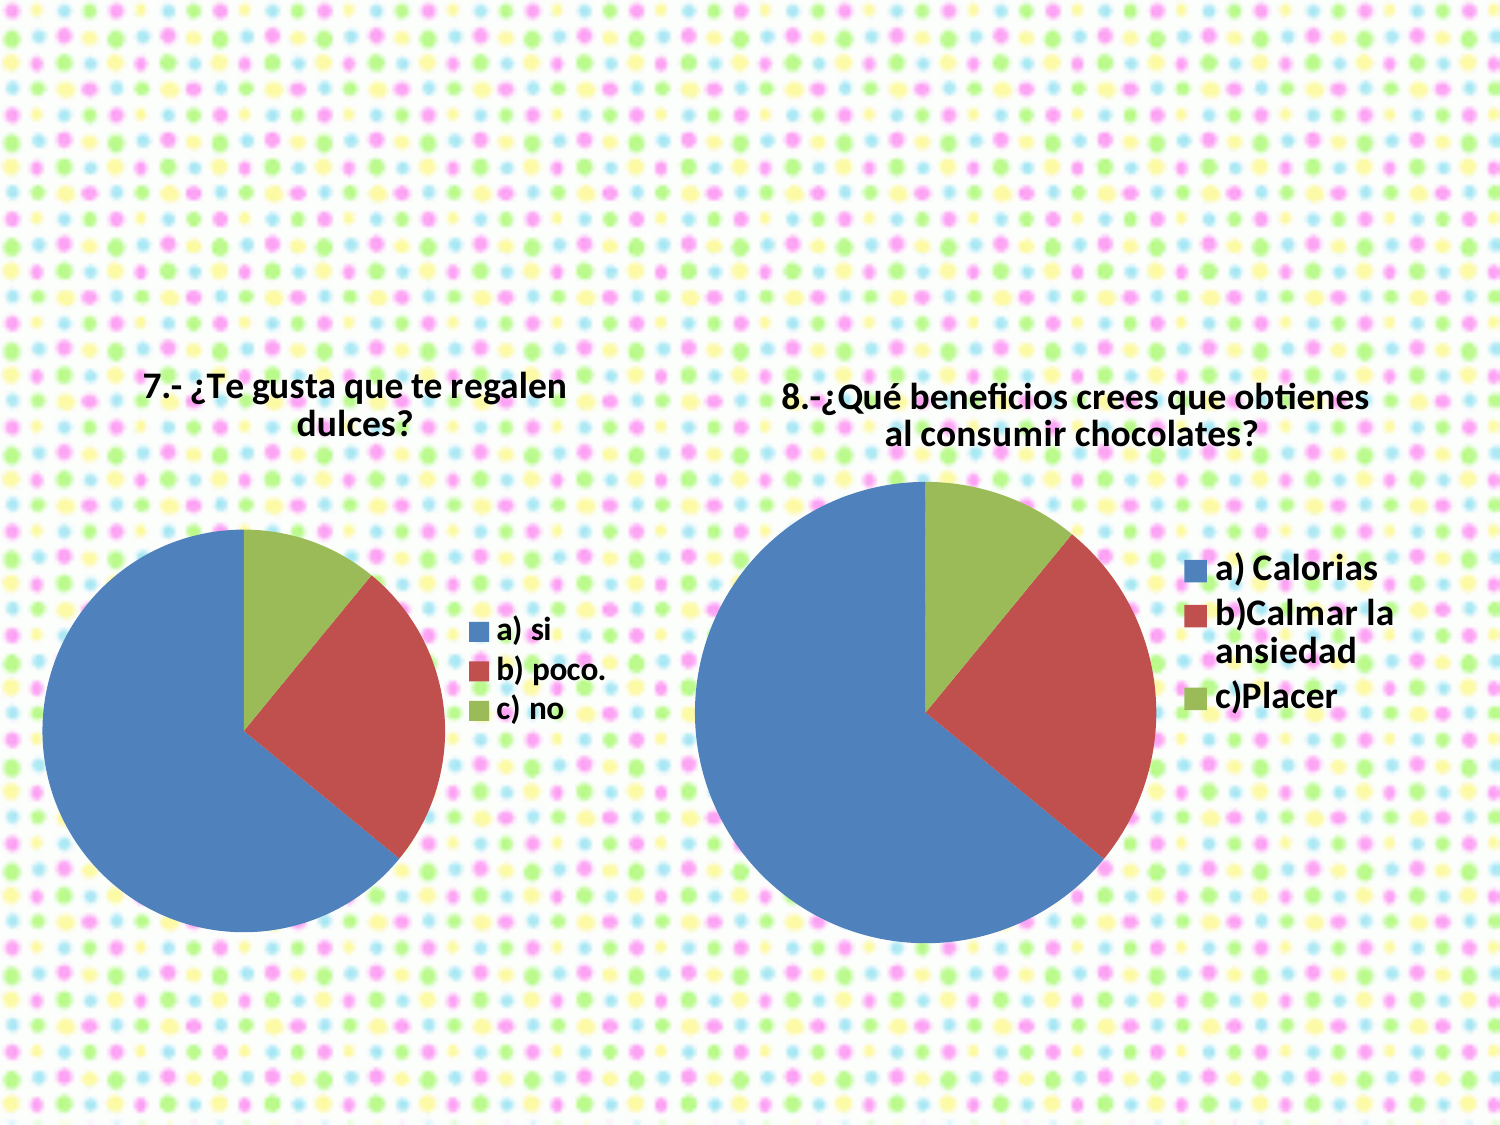

#
### Chart: 7.- ¿Te gusta que te regalen dulces?
| Category | 7.- ¿Te gusta que te regalen dulces? |
|---|---|
| a) si | 8.2 |
| b) poco. | 3.2 |
| c) no             | 1.4 |
### Chart: 8.-¿Qué beneficios crees que obtienes al consumir chocolates?
| Category | 8.-¿Qué beneficios crees que obtienes al consumir chocolates?  |
|---|---|
| a) Calorias | 8.2 |
| b)Calmar la ansiedad  | 3.2 |
| c)Placer                                        | 1.4 |